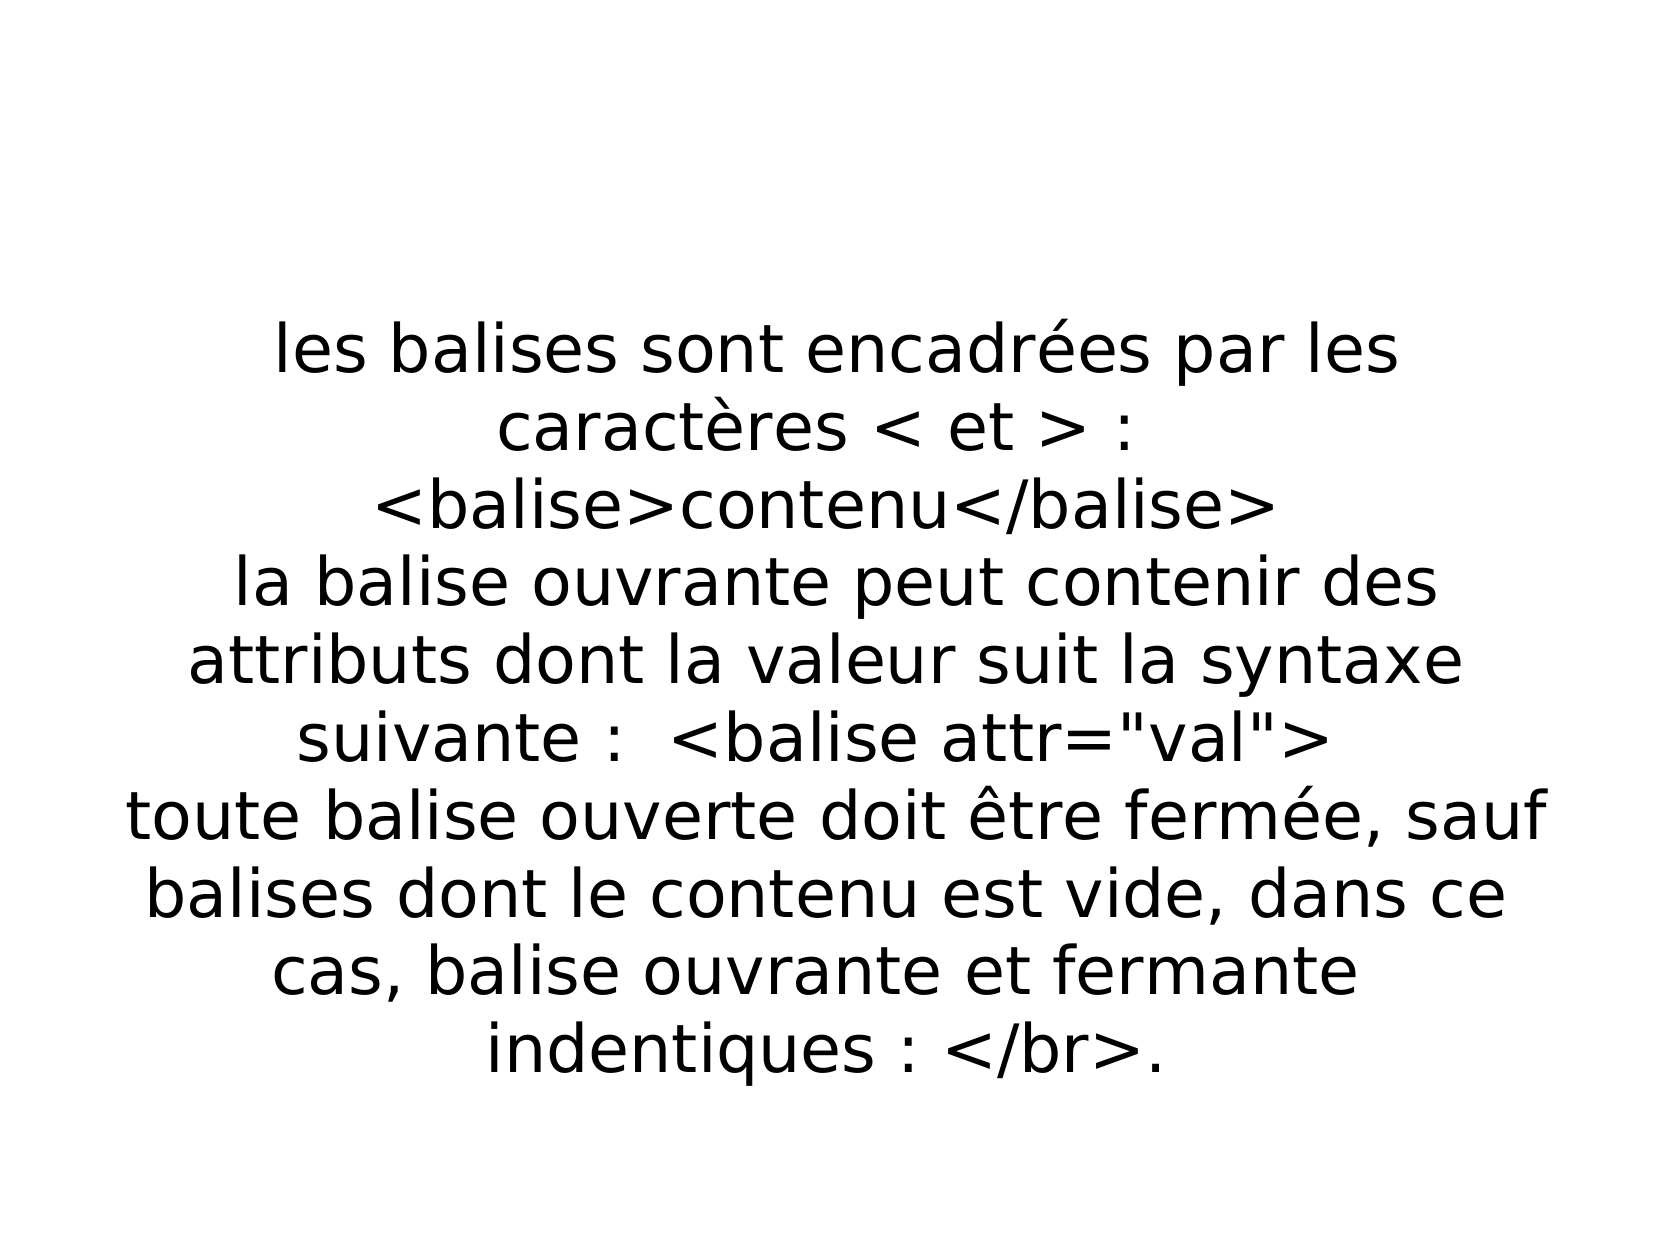

#
 les balises sont encadrées par les caractères < et > : <balise>contenu</balise>
 la balise ouvrante peut contenir des attributs dont la valeur suit la syntaxe suivante : <balise attr="val">
 toute balise ouverte doit être fermée, sauf balises dont le contenu est vide, dans ce cas, balise ouvrante et fermante indentiques : </br>.